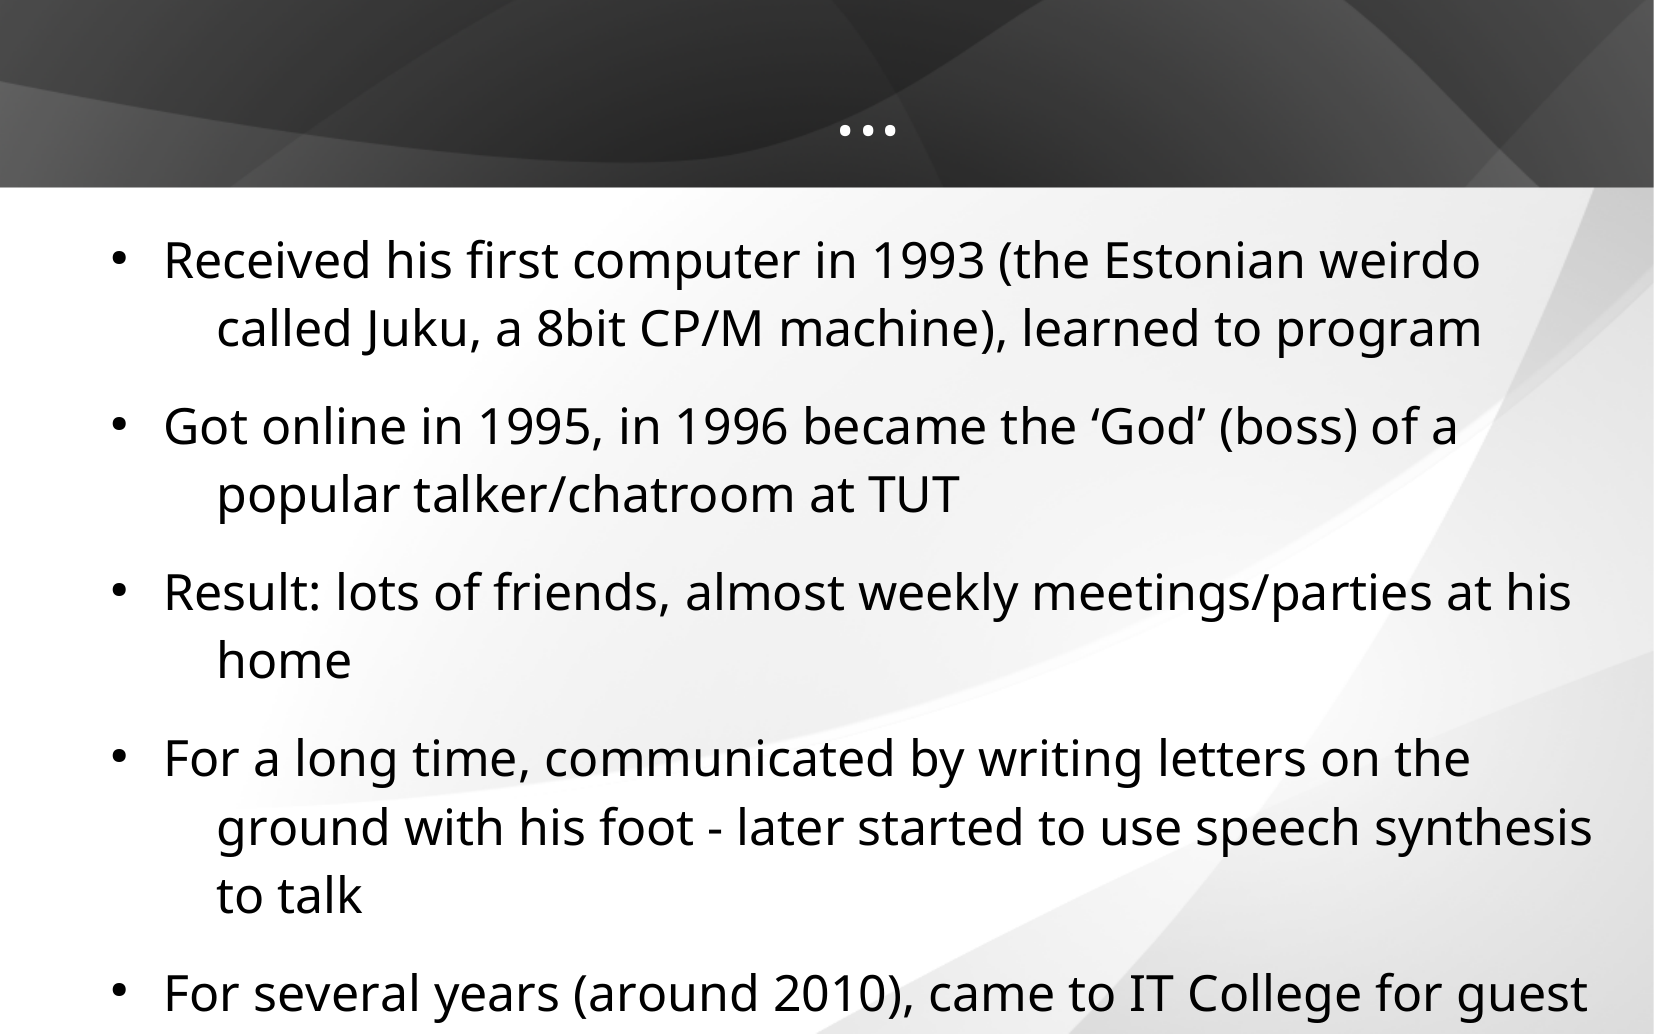

# ...
Received his first computer in 1993 (the Estonian weirdo called Juku, a 8bit CP/M machine), learned to program
Got online in 1995, in 1996 became the ‘God’ (boss) of a popular talker/chatroom at TUT
Result: lots of friends, almost weekly meetings/parties at his home
For a long time, communicated by writing letters on the ground with his foot - later started to use speech synthesis to talk
For several years (around 2010), came to IT College for guest lectures to TechComm students